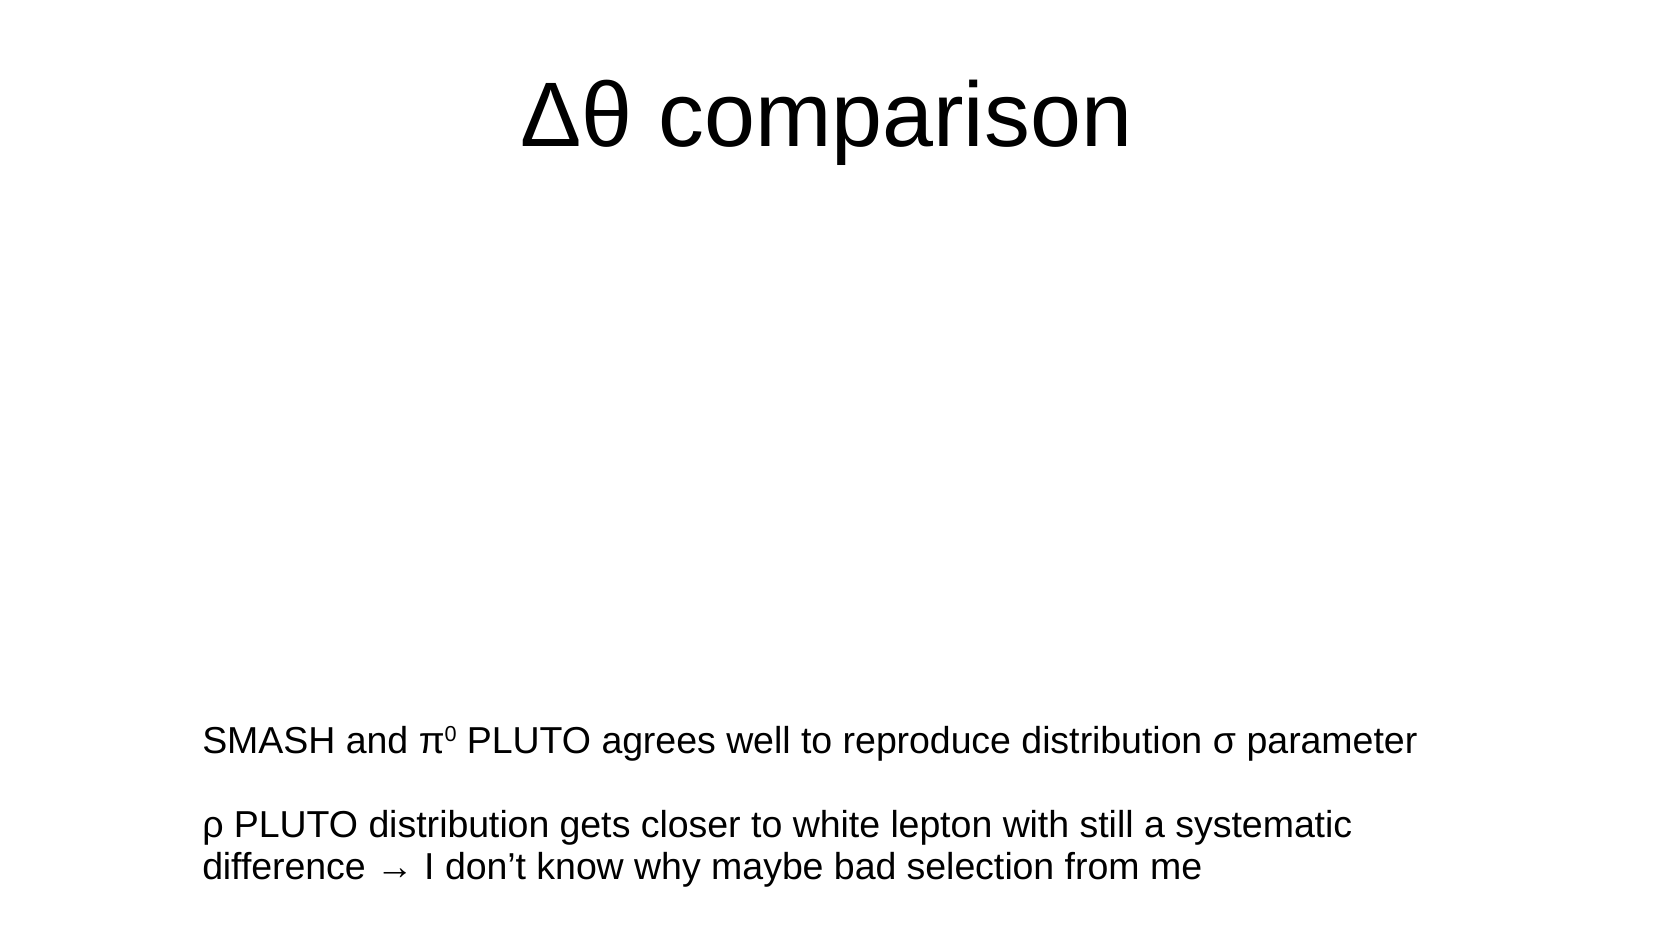

# Δθ comparison
SMASH and π0 PLUTO agrees well to reproduce distribution σ parameter
ρ PLUTO distribution gets closer to white lepton with still a systematic difference → I don’t know why maybe bad selection from me